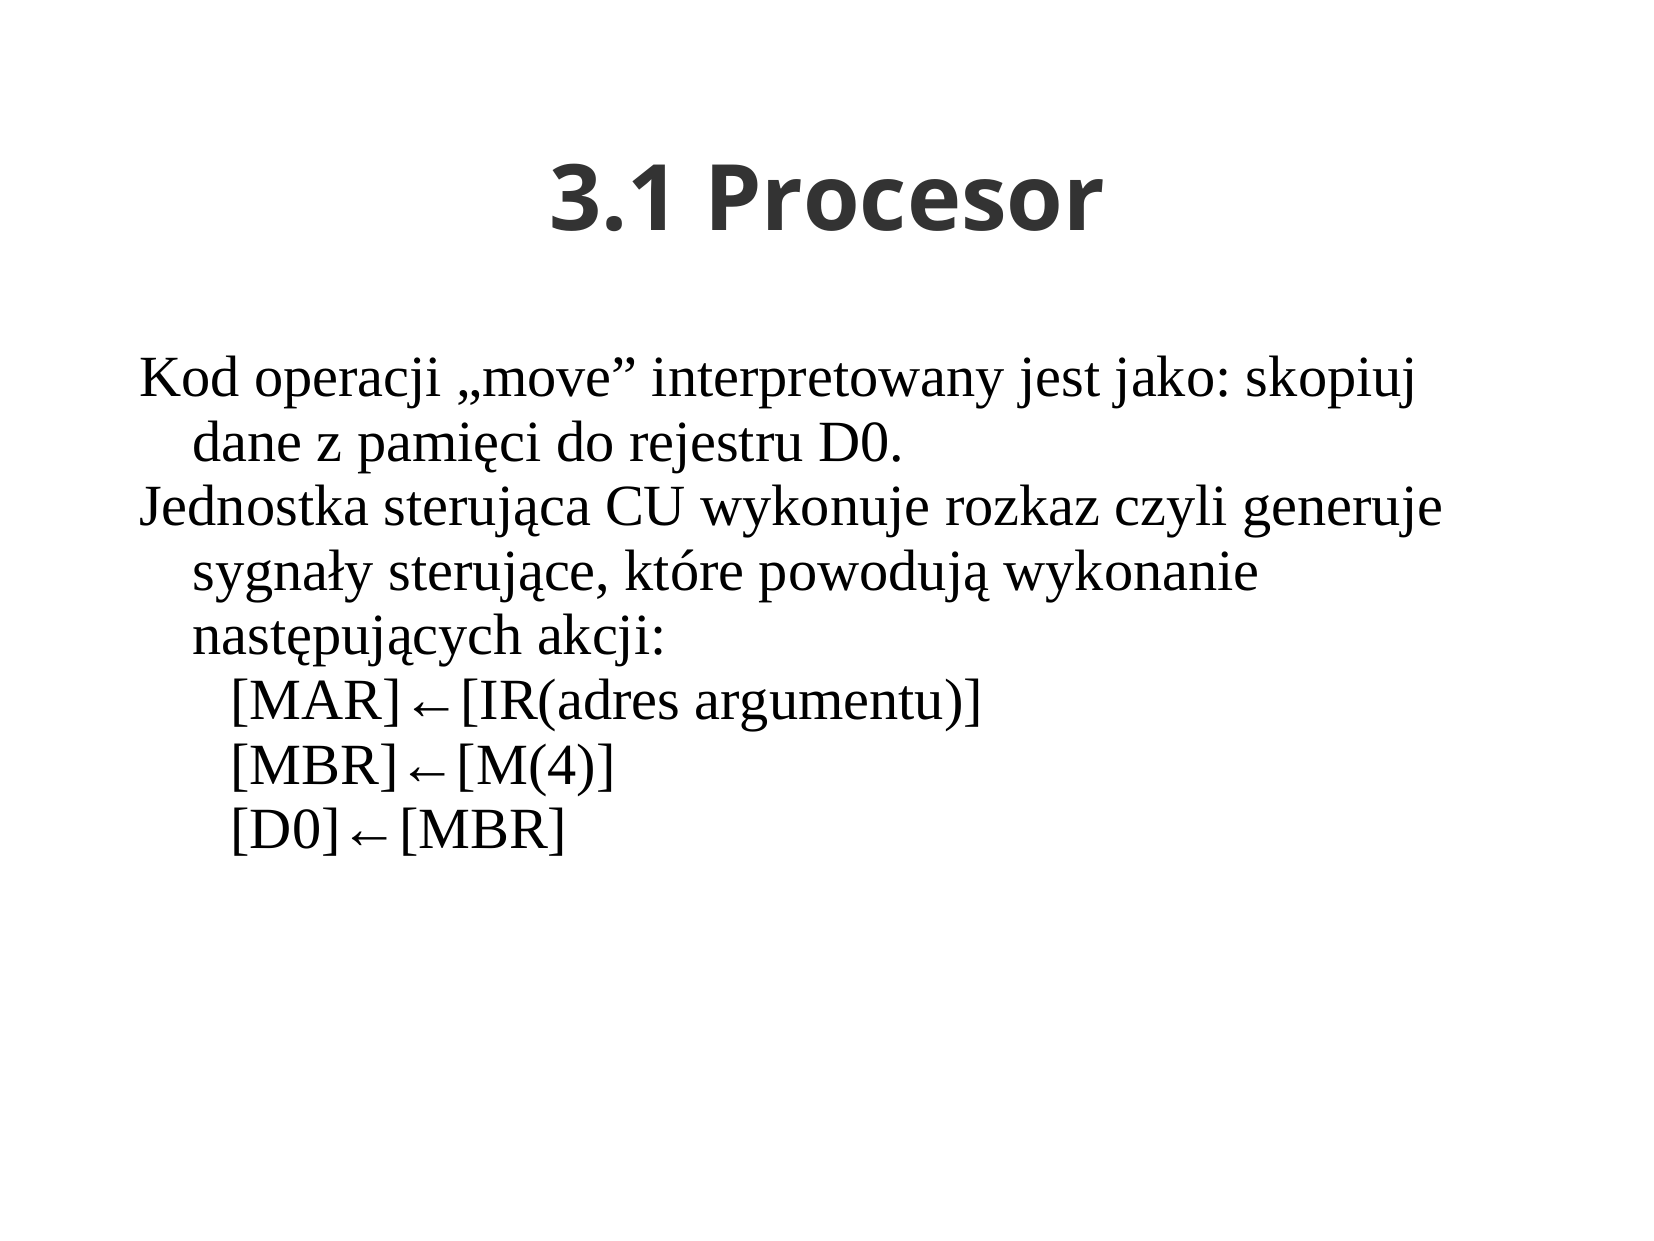

# 3.1 Procesor
Kod operacji „move” interpretowany jest jako: skopiuj dane z pamięci do rejestru D0.
Jednostka sterująca CU wykonuje rozkaz czyli generuje sygnały sterujące, które powodują wykonanie następujących akcji:
 [MAR]←[IR(adres argumentu)]
 [MBR]←[M(4)]
 [D0]←[MBR]